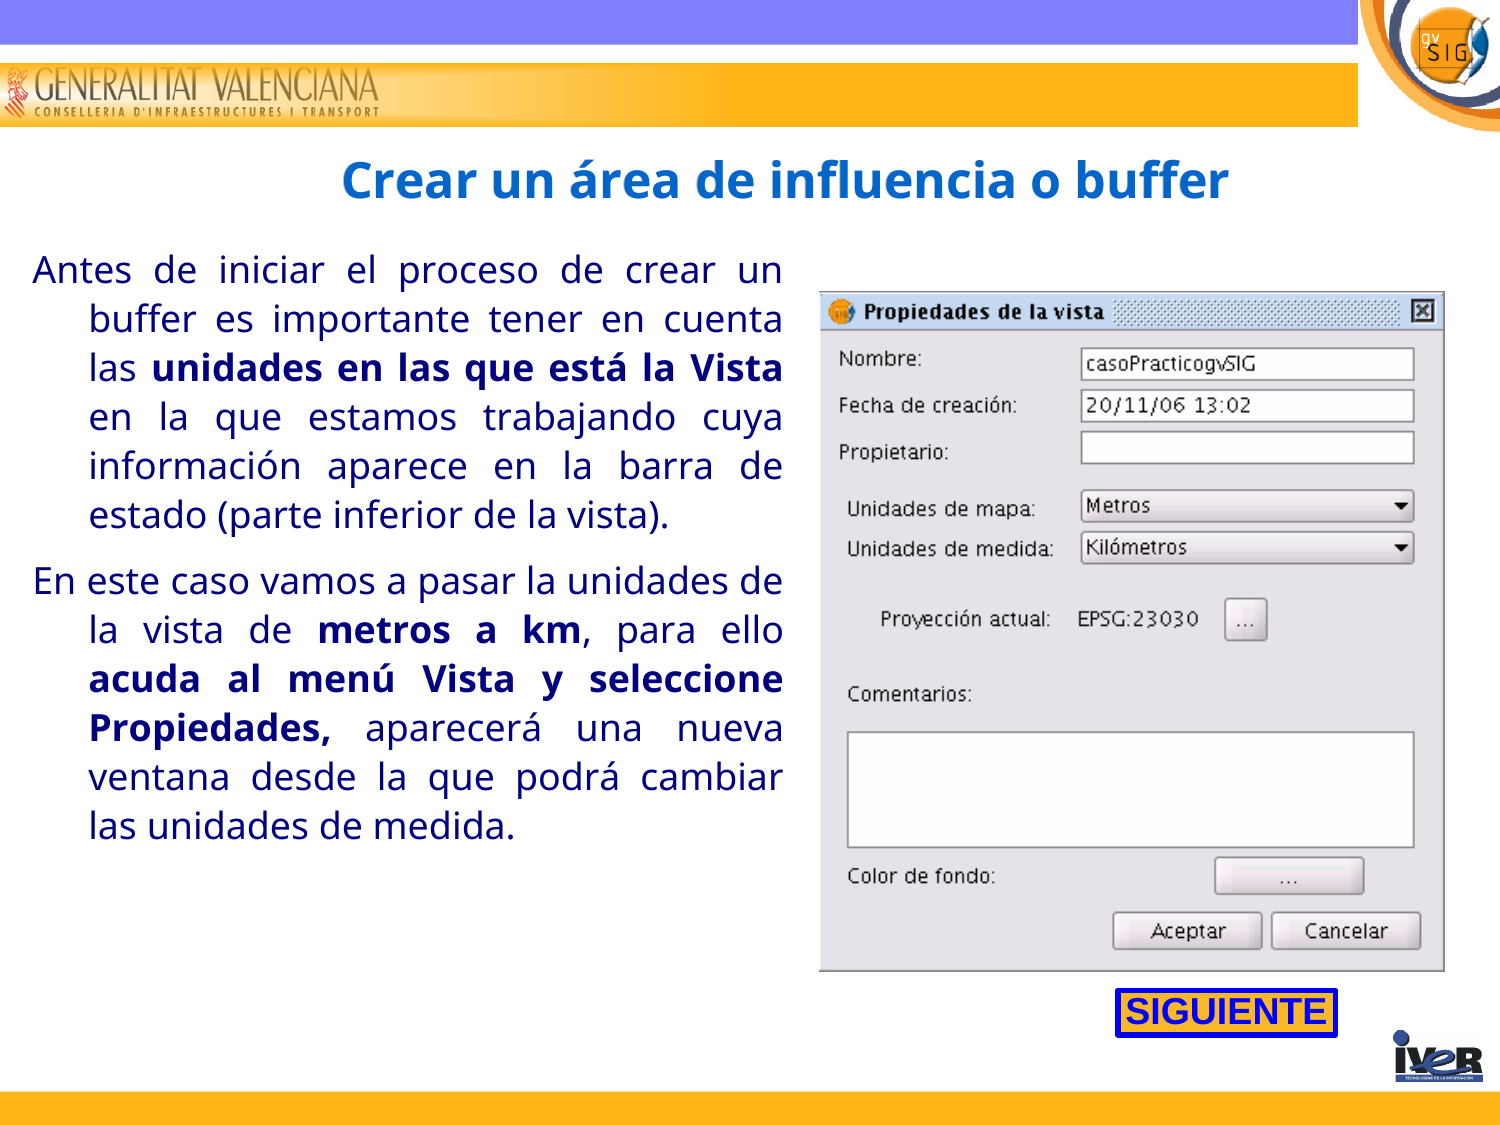

# Crear un área de influencia o buffer
Antes de iniciar el proceso de crear un buffer es importante tener en cuenta las unidades en las que está la Vista en la que estamos trabajando cuya información aparece en la barra de estado (parte inferior de la vista).
En este caso vamos a pasar la unidades de la vista de metros a km, para ello acuda al menú Vista y seleccione Propiedades, aparecerá una nueva ventana desde la que podrá cambiar las unidades de medida.
SIGUIENTE